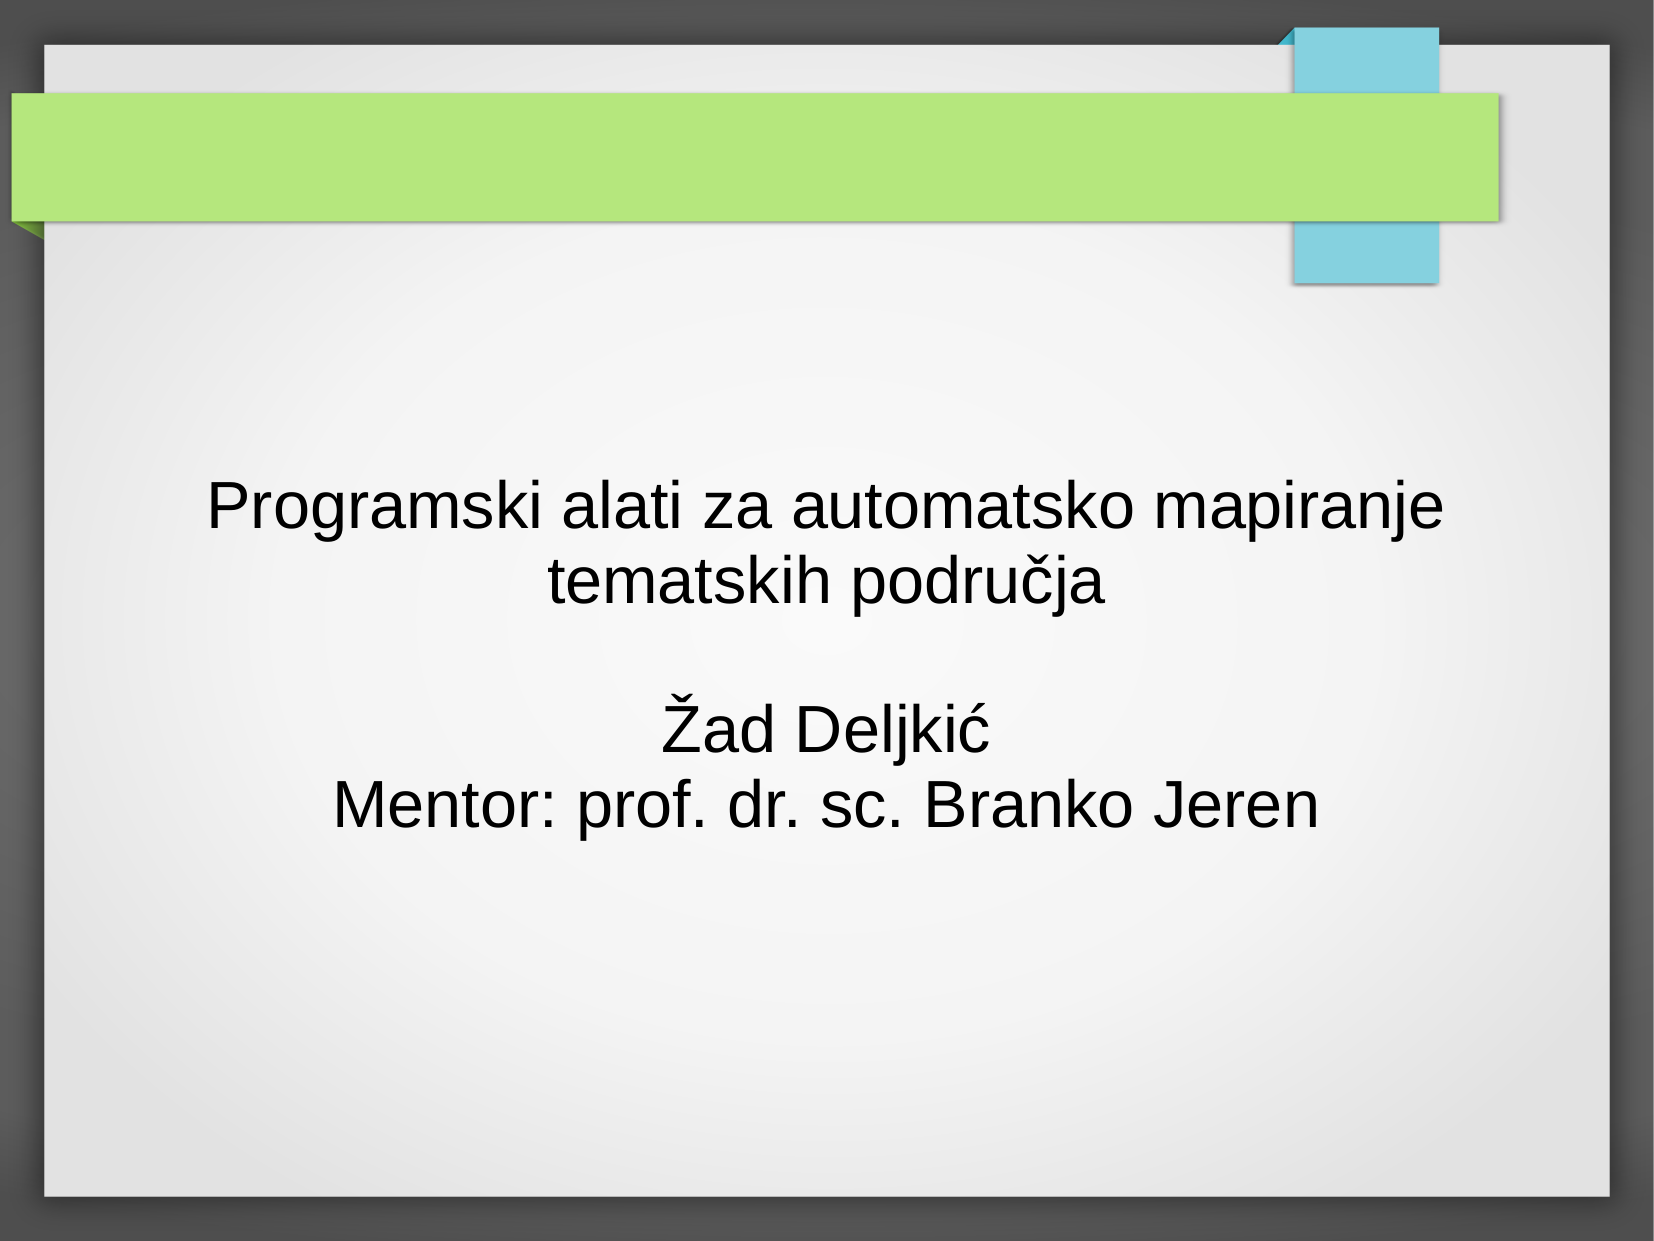

# Programski alati za automatsko mapiranje tematskih područja
Žad Deljkić
Mentor: prof. dr. sc. Branko Jeren